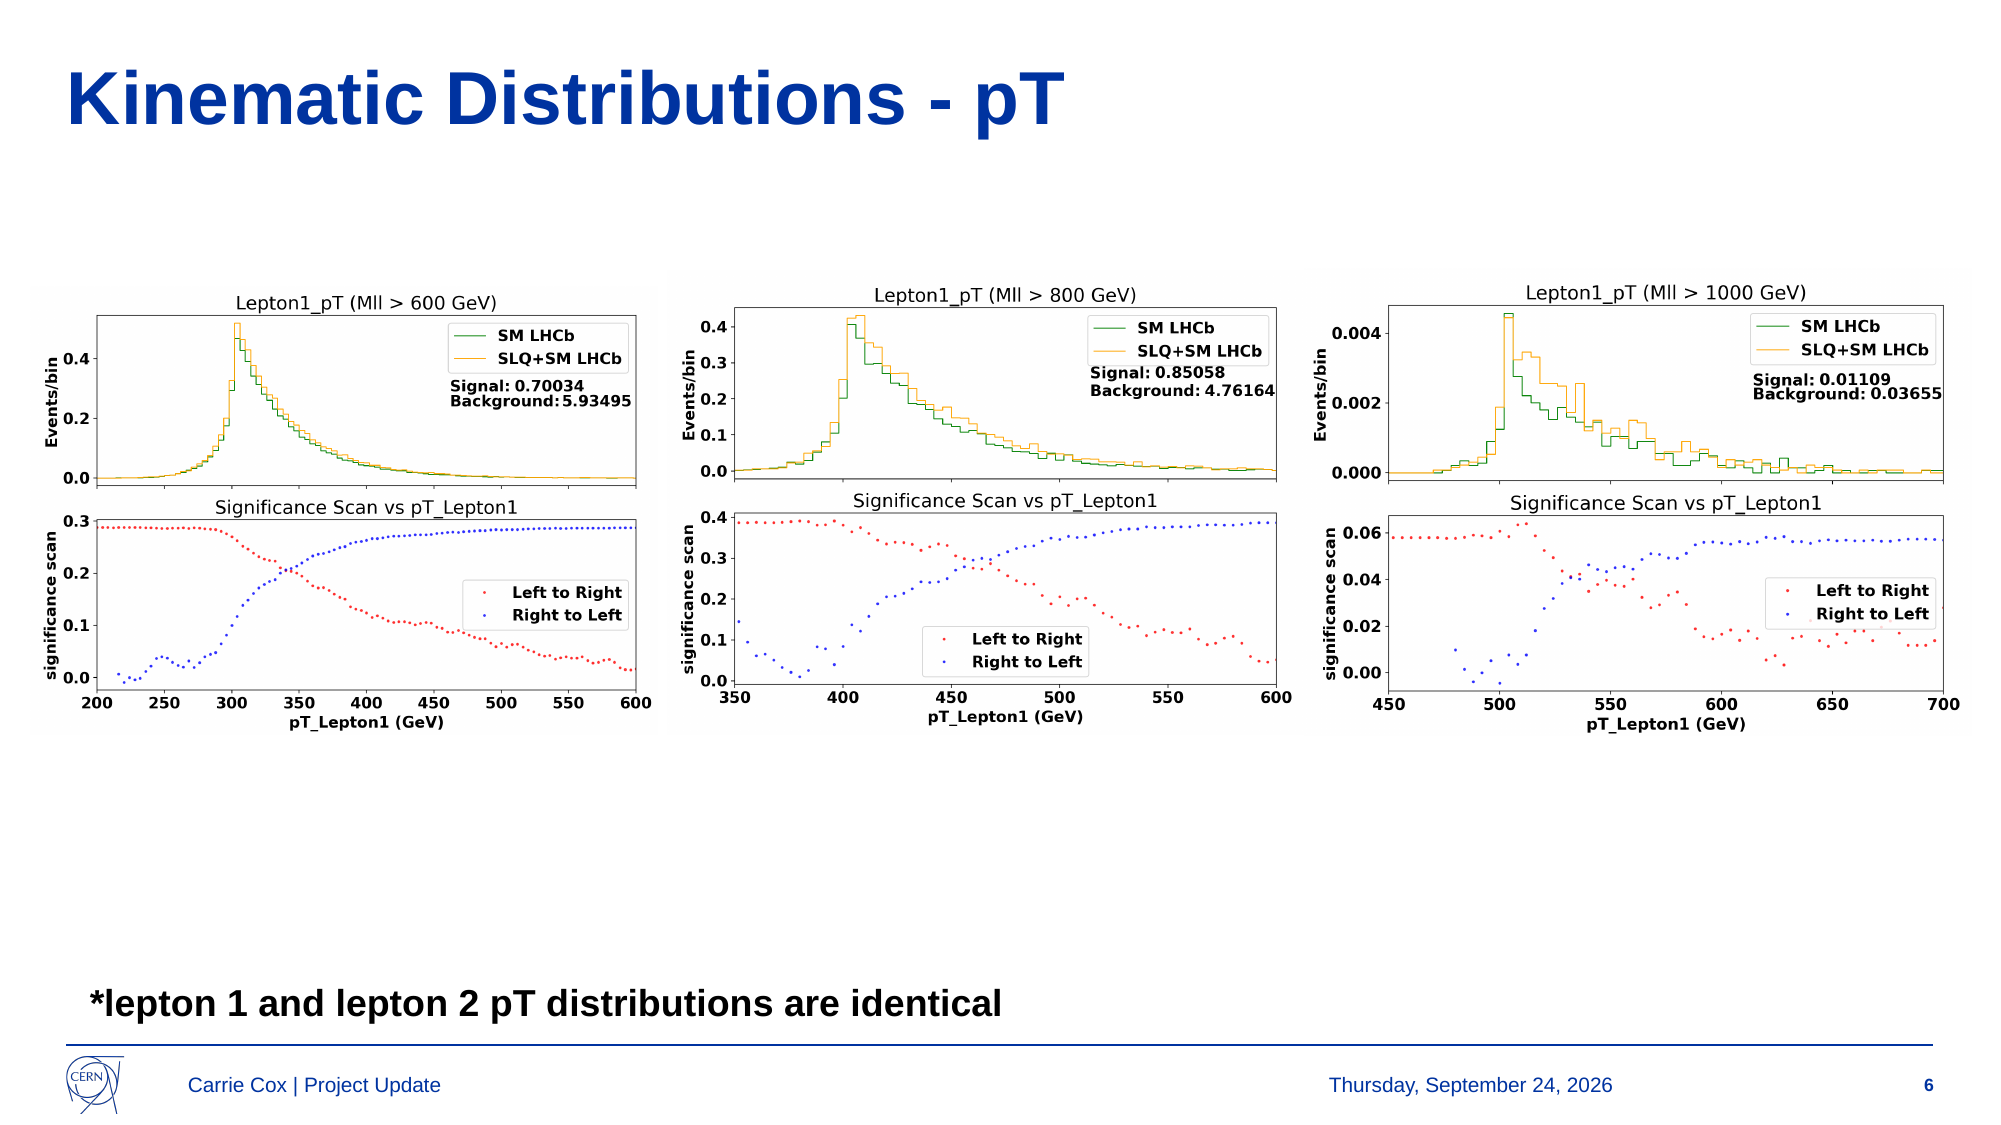

# Kinematic Distributions - pT
*lepton 1 and lepton 2 pT distributions are identical
Carrie Cox | Project Update